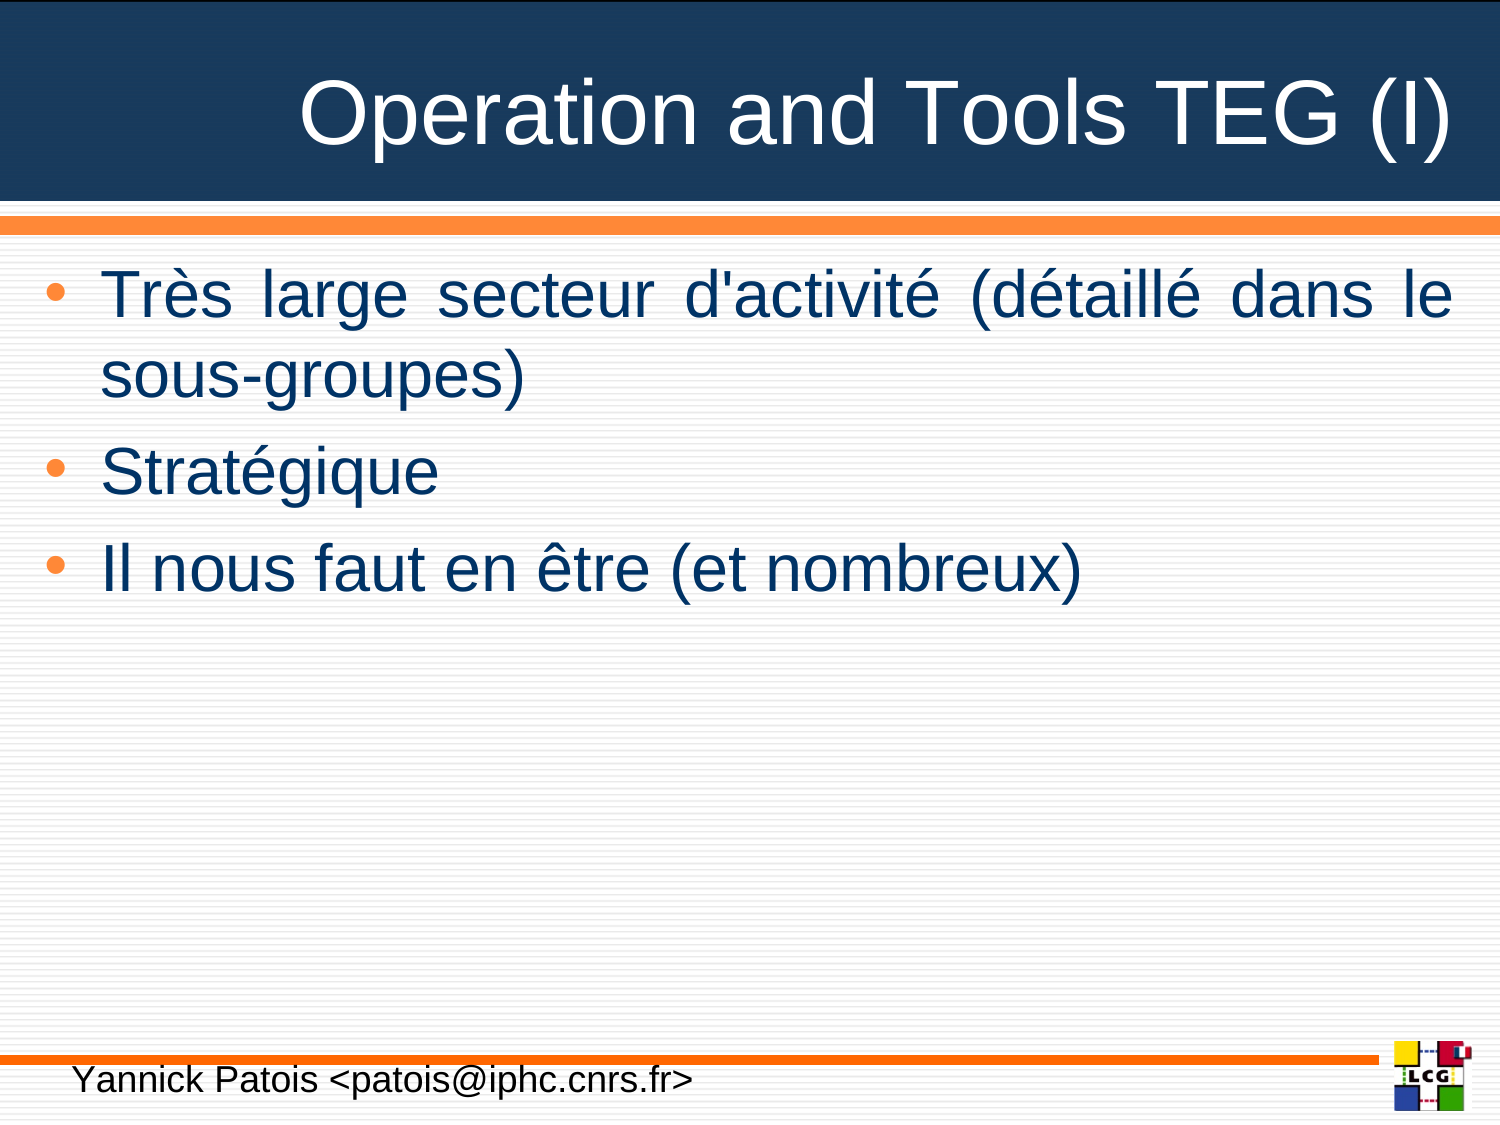

# Operation and Tools TEG (I)
Très large secteur d'activité (détaillé dans le sous-groupes)
Stratégique
Il nous faut en être (et nombreux)